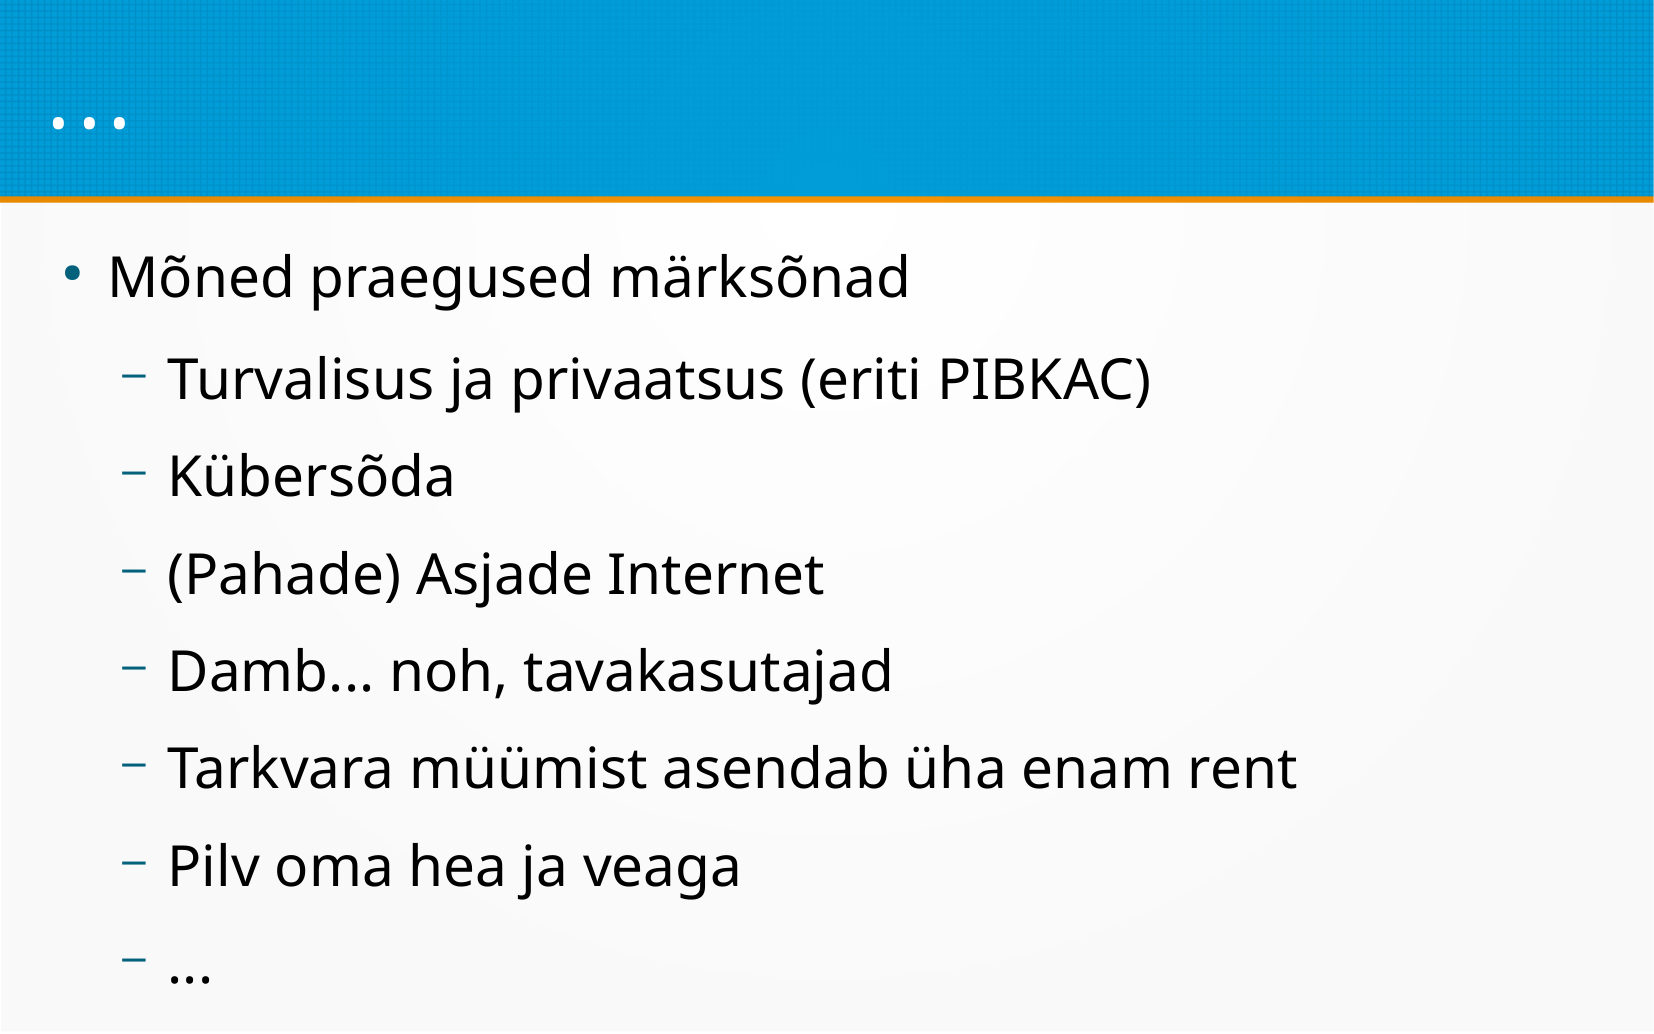

# ...
Mõned praegused märksõnad
Turvalisus ja privaatsus (eriti PIBKAC)
Kübersõda
(Pahade) Asjade Internet
Damb... noh, tavakasutajad
Tarkvara müümist asendab üha enam rent
Pilv oma hea ja veaga
...